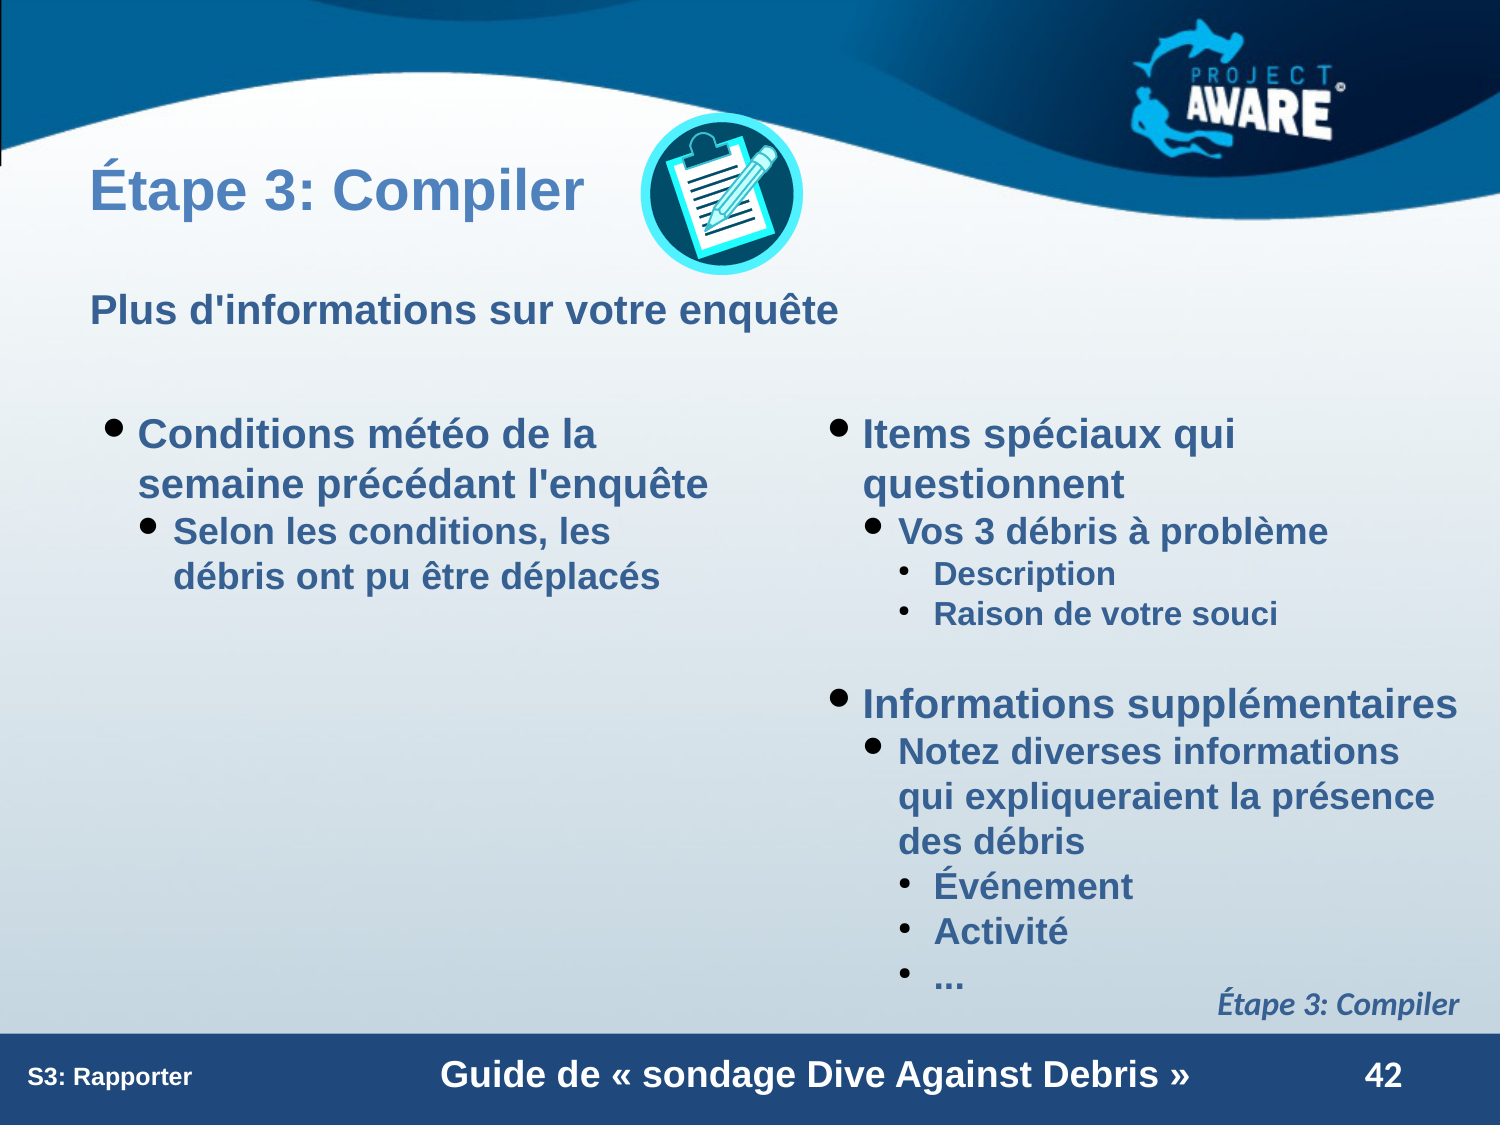

Étape 3: Compiler
Plus d'informations sur votre enquête
Conditions météo de la semaine précédant l'enquête
Selon les conditions, les débris ont pu être déplacés
Items spéciaux qui questionnent
Vos 3 débris à problème
Description
Raison de votre souci
Informations supplémentaires
Notez diverses informations qui expliqueraient la présence des débris
Événement
Activité
...
Étape 3: Compiler
Guide de « sondage Dive Against Debris »
S3: Rapporter